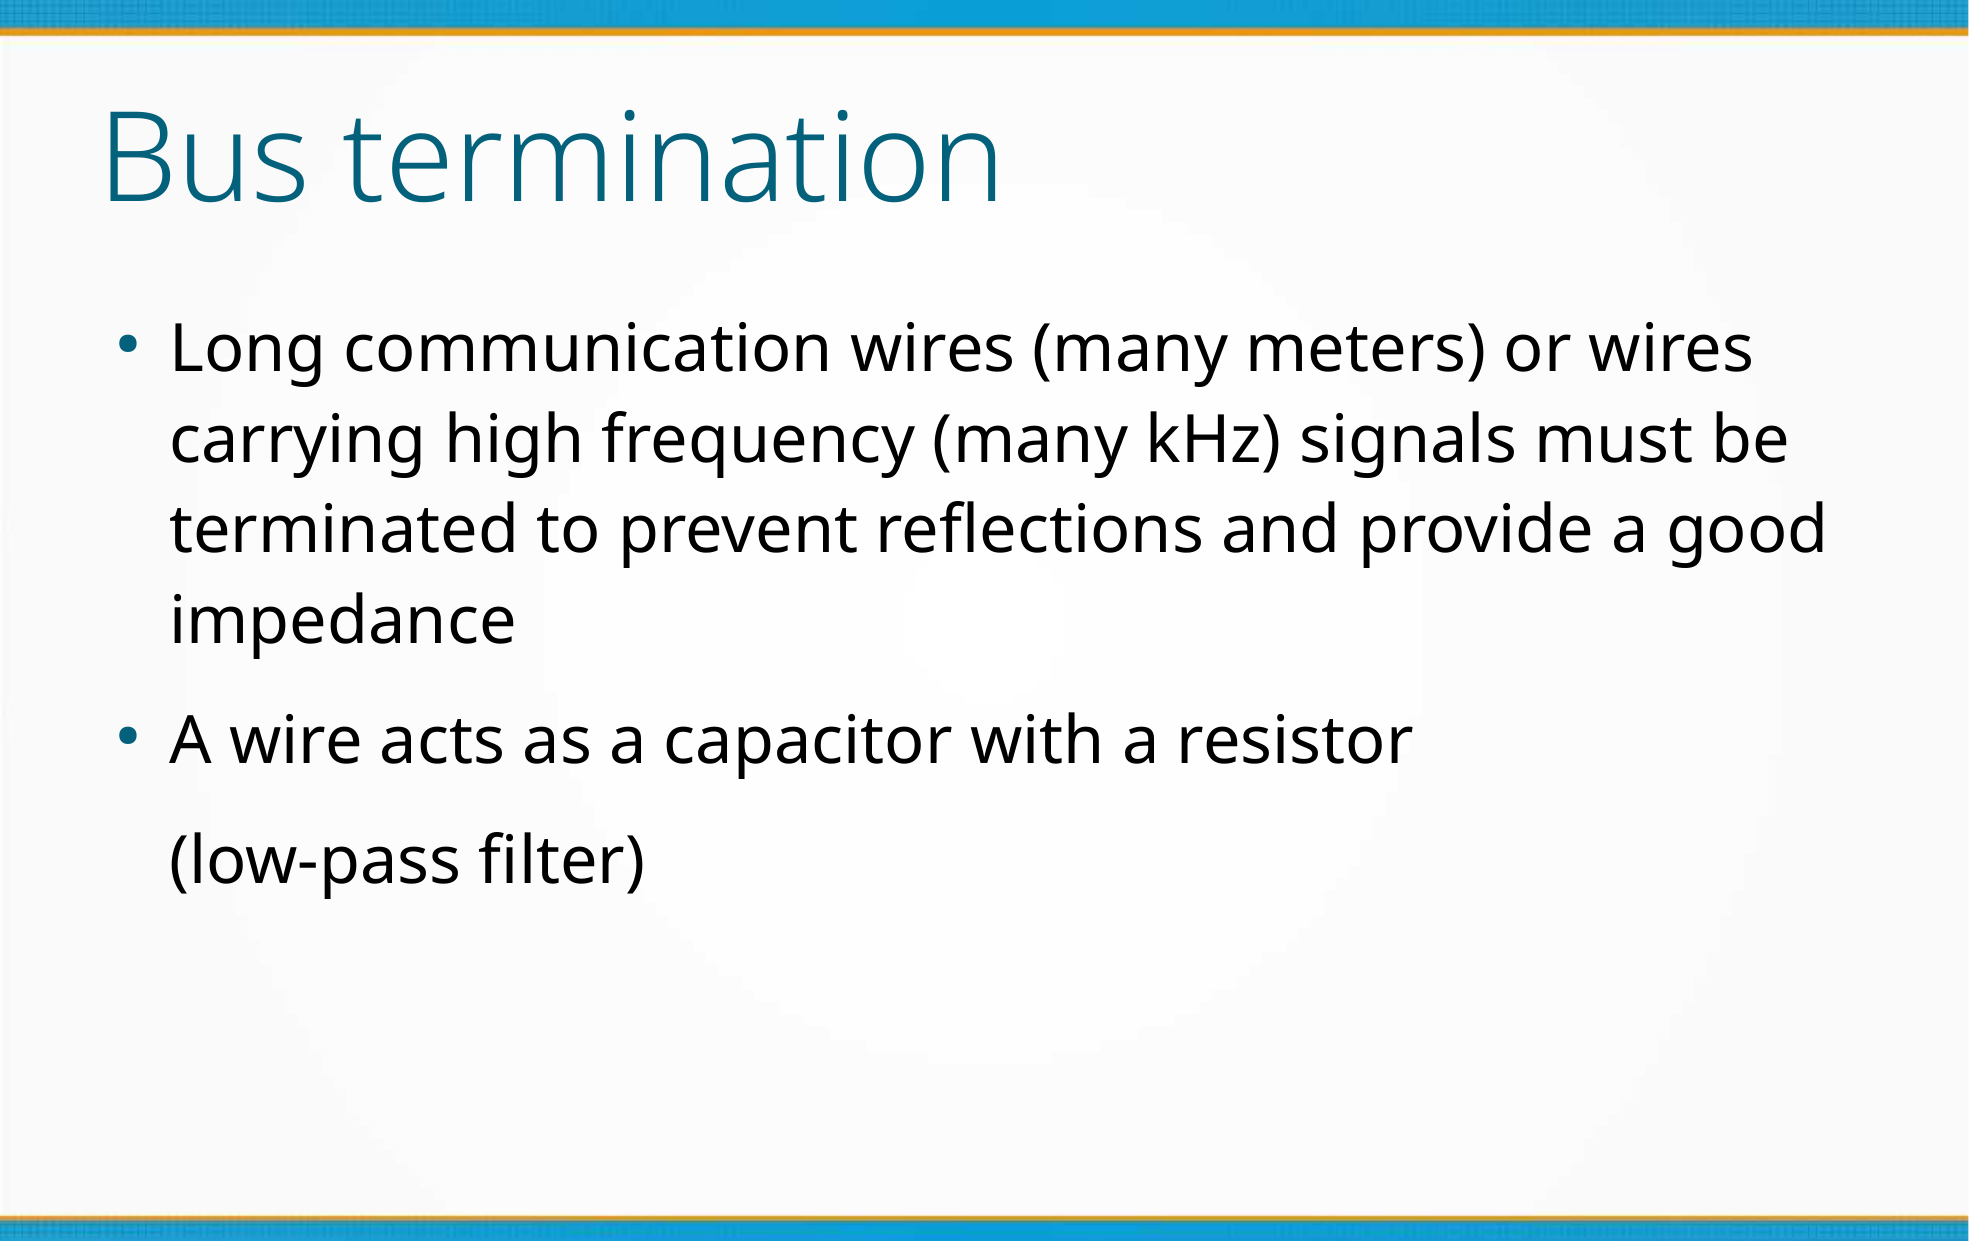

# Bus termination
Long communication wires (many meters) or wires carrying high frequency (many kHz) signals must be terminated to prevent reflections and provide a good impedance
A wire acts as a capacitor with a resistor
(low-pass filter)